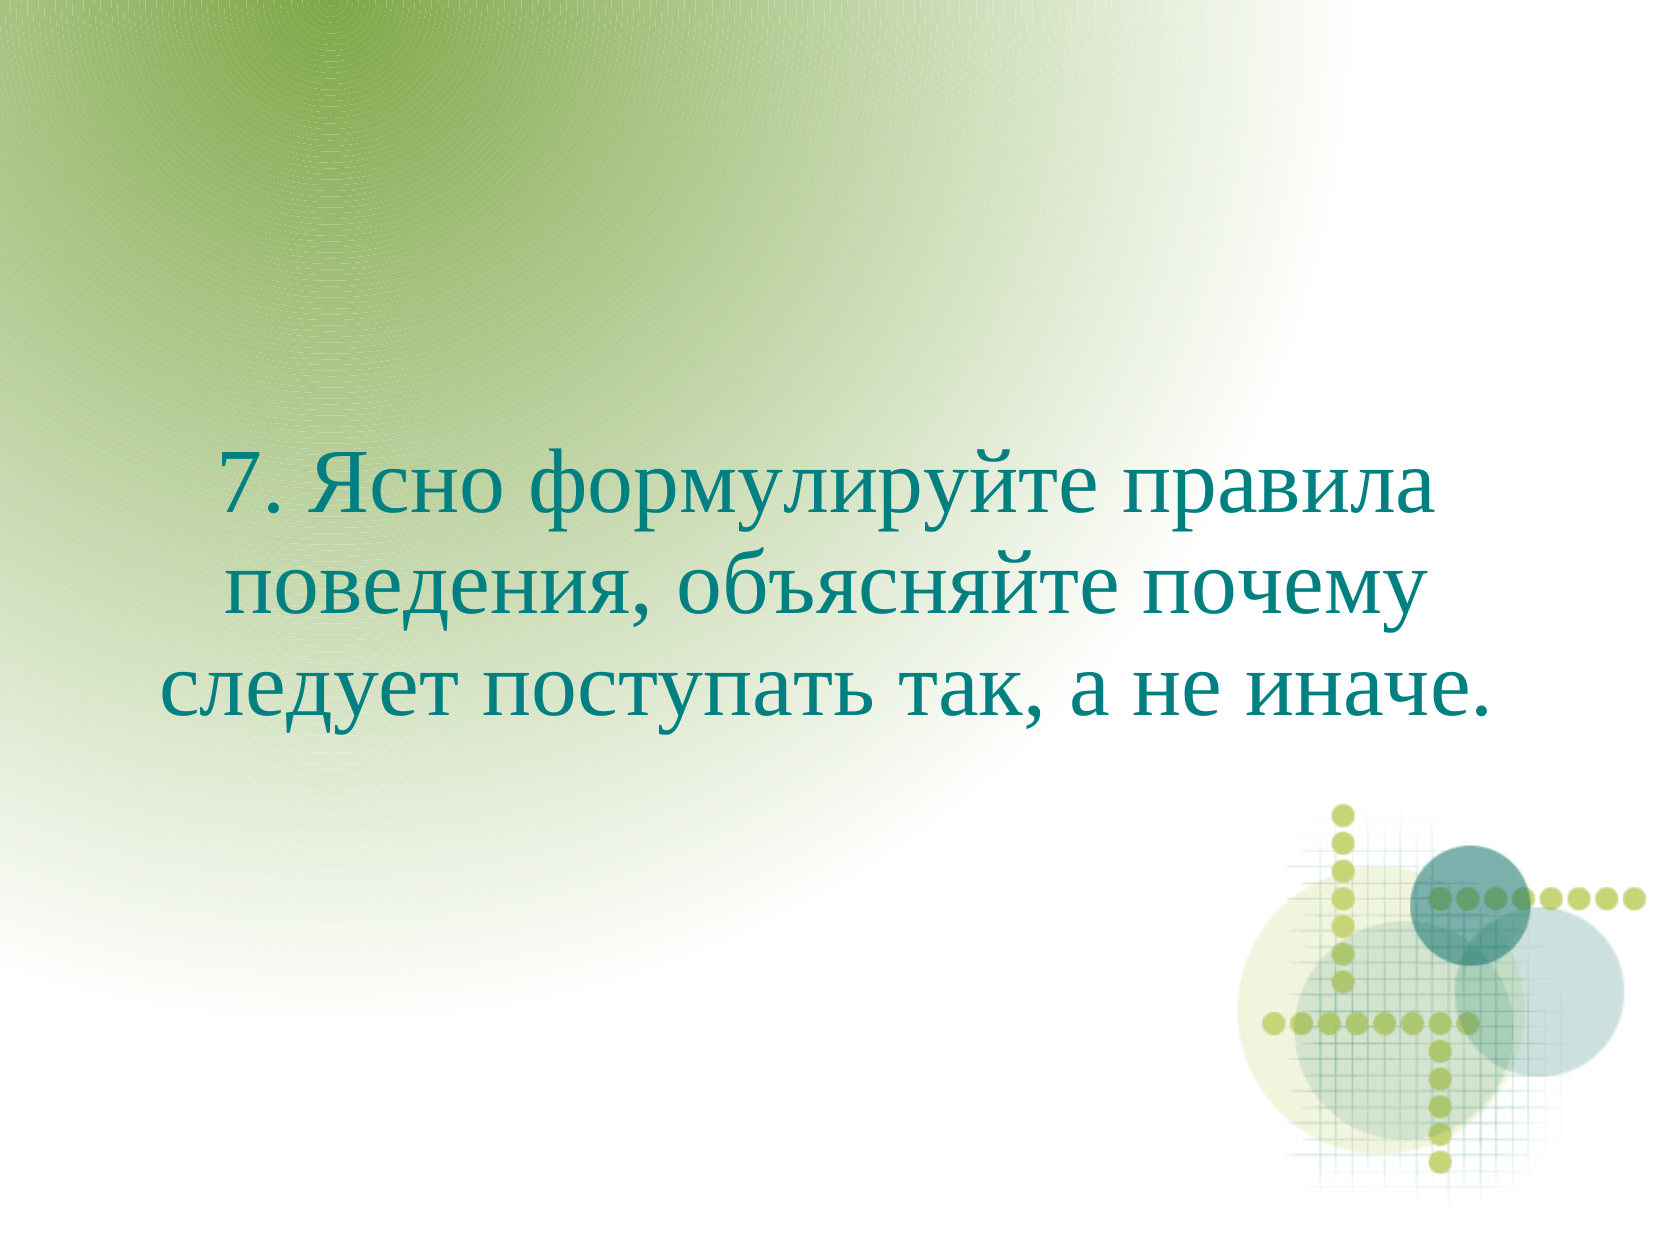

# 7. Ясно формулируйте правила поведения, объясняйте почему следует поступать так, а не иначе.